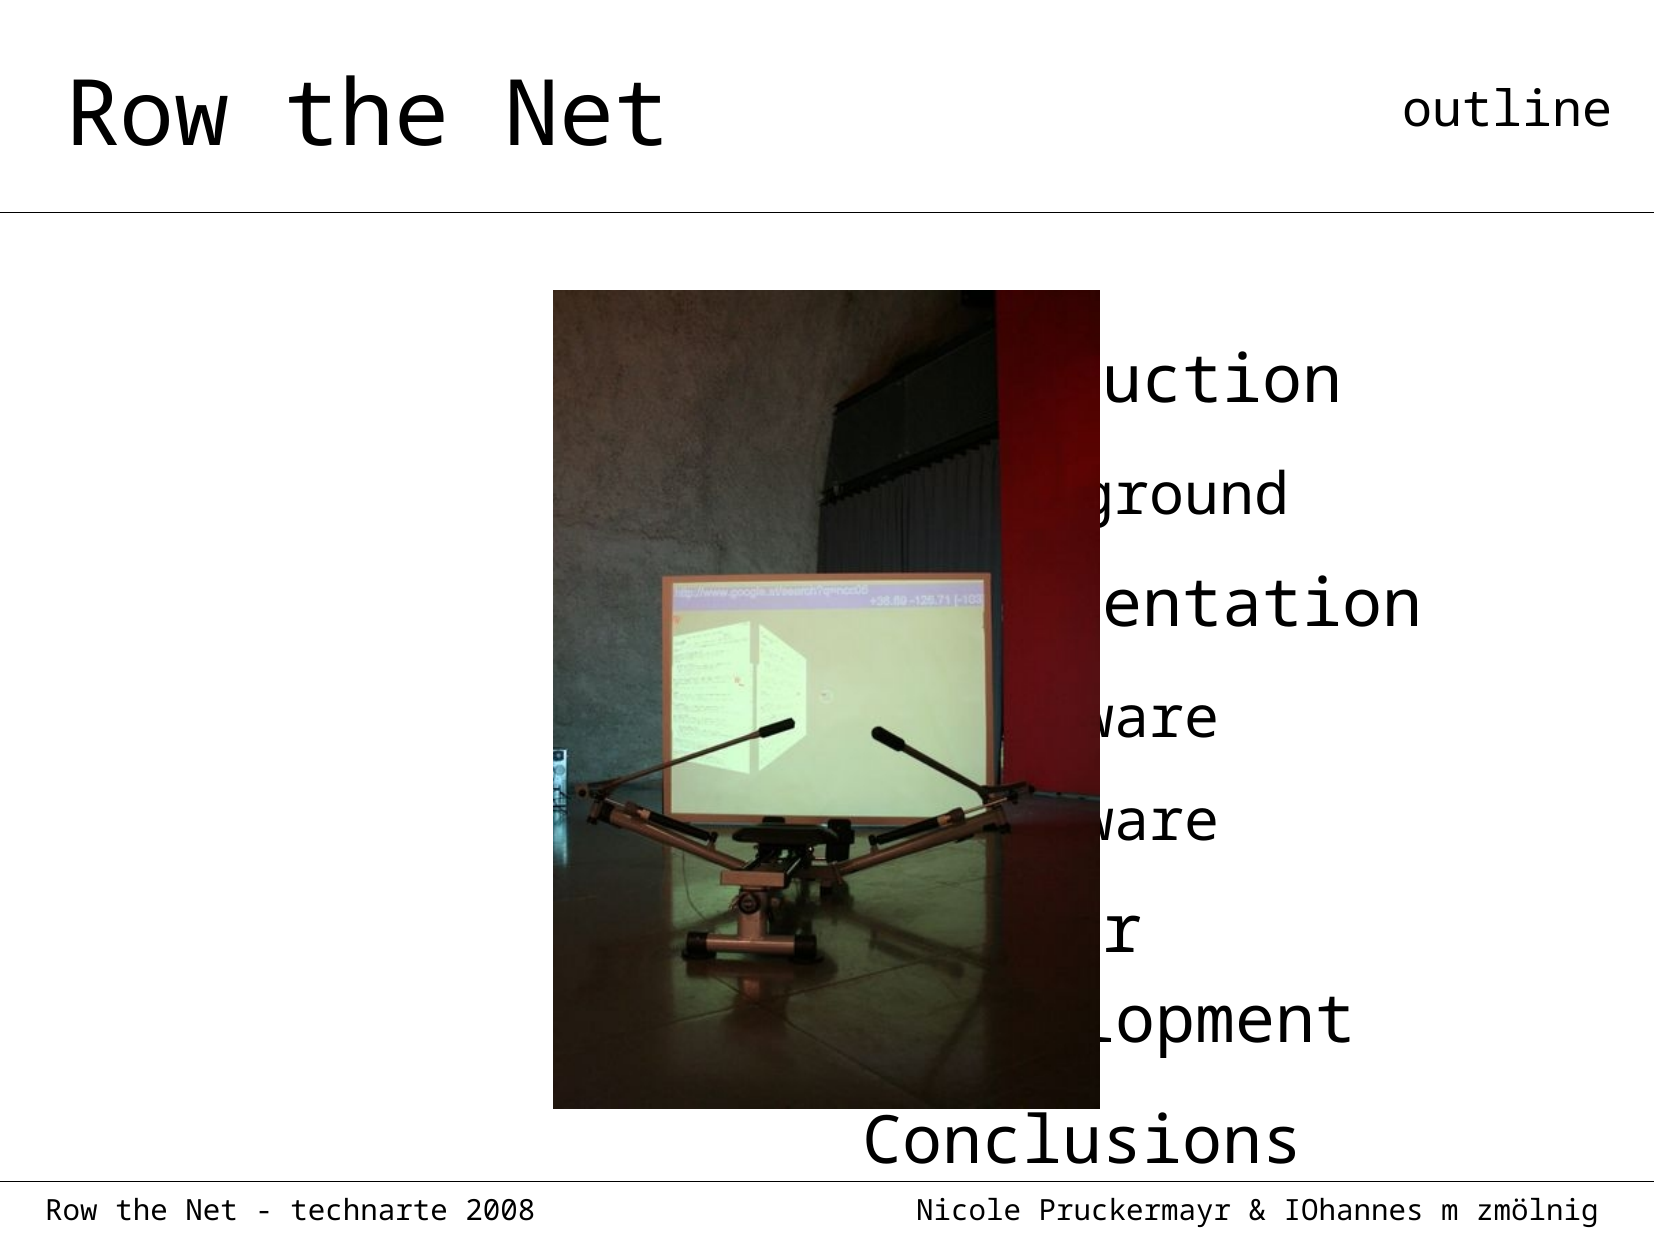

# outline
Introduction
background
Implementation
hardware
software
further development
Conclusions